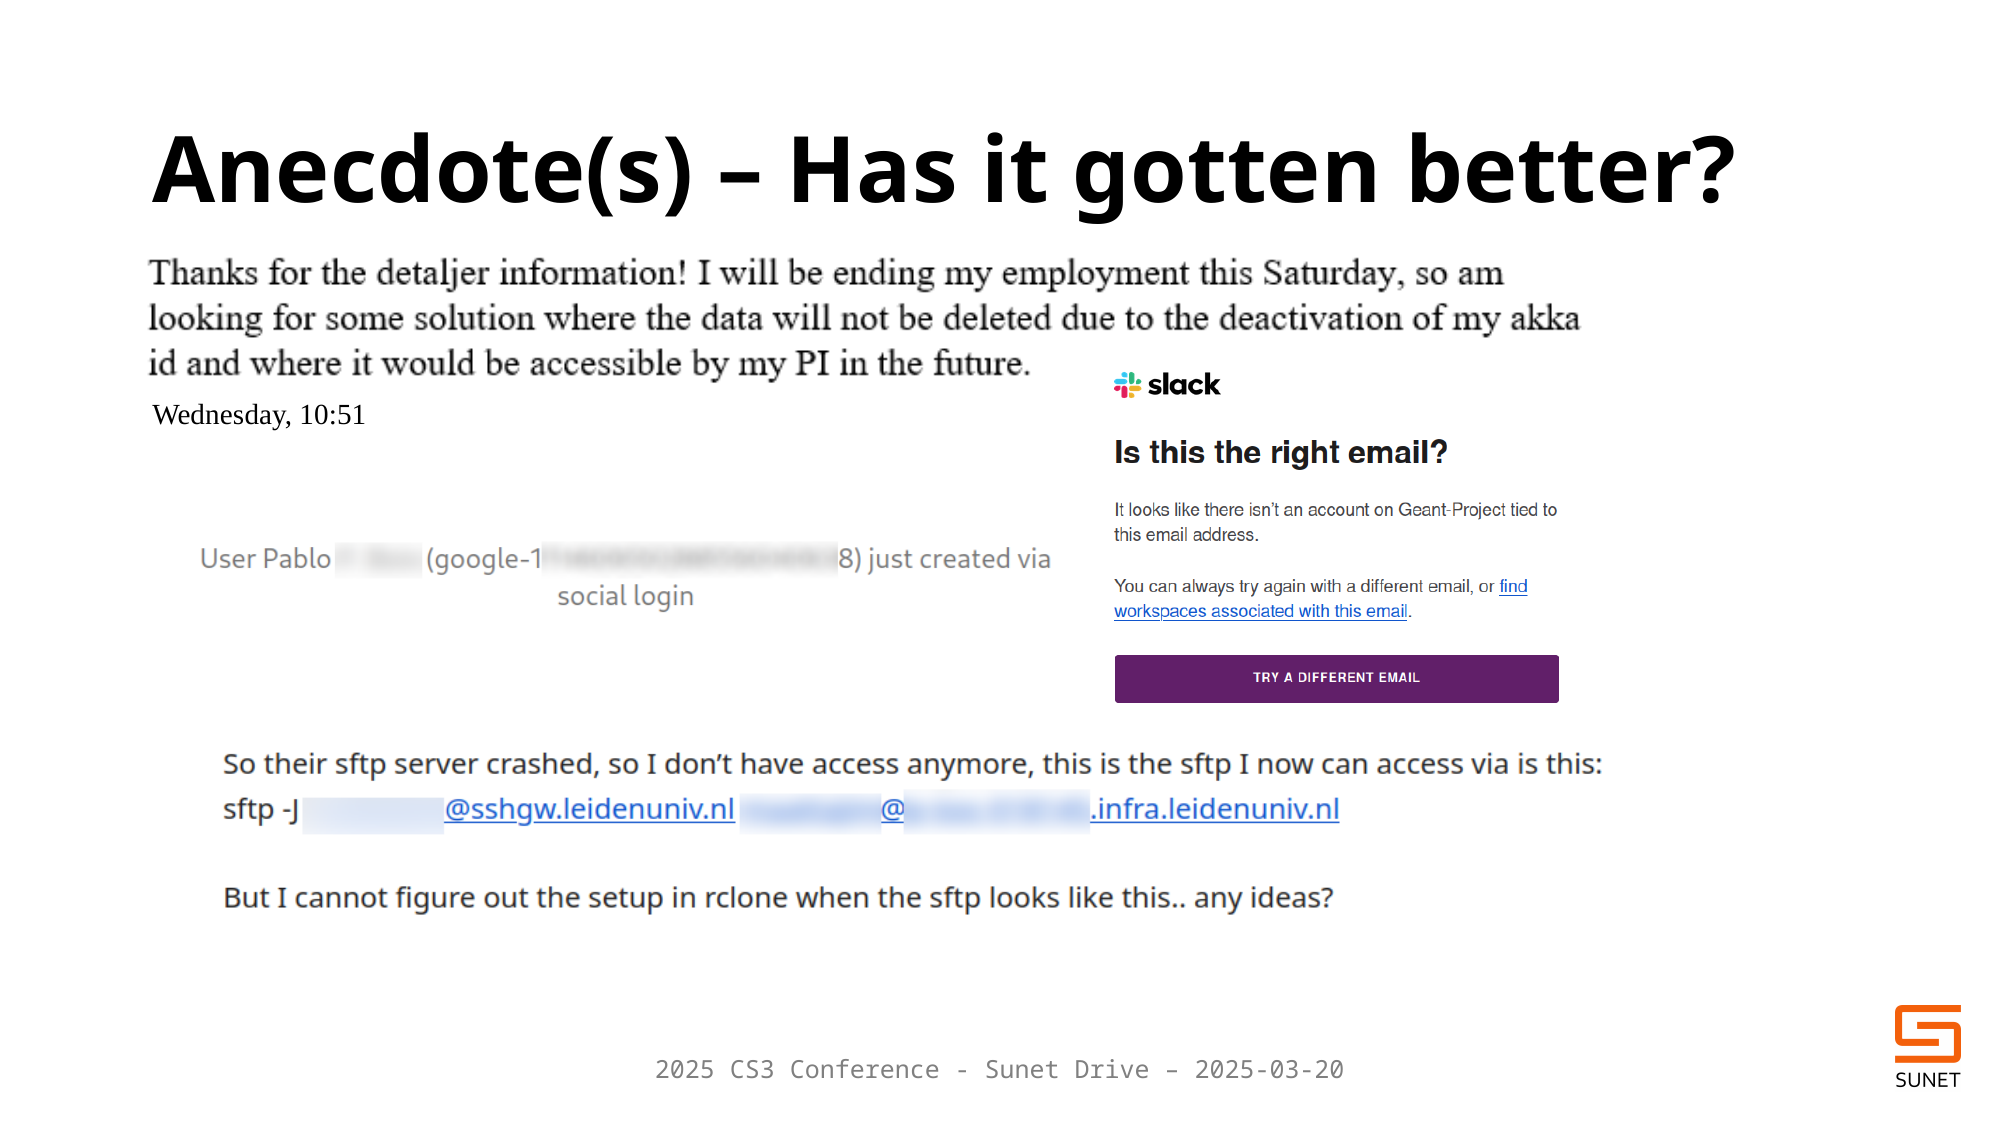

Anecdote(s) – Has it gotten better?
Wednesday, 10:51
# 2025 CS3 Conference - Sunet Drive – 2025-03-20